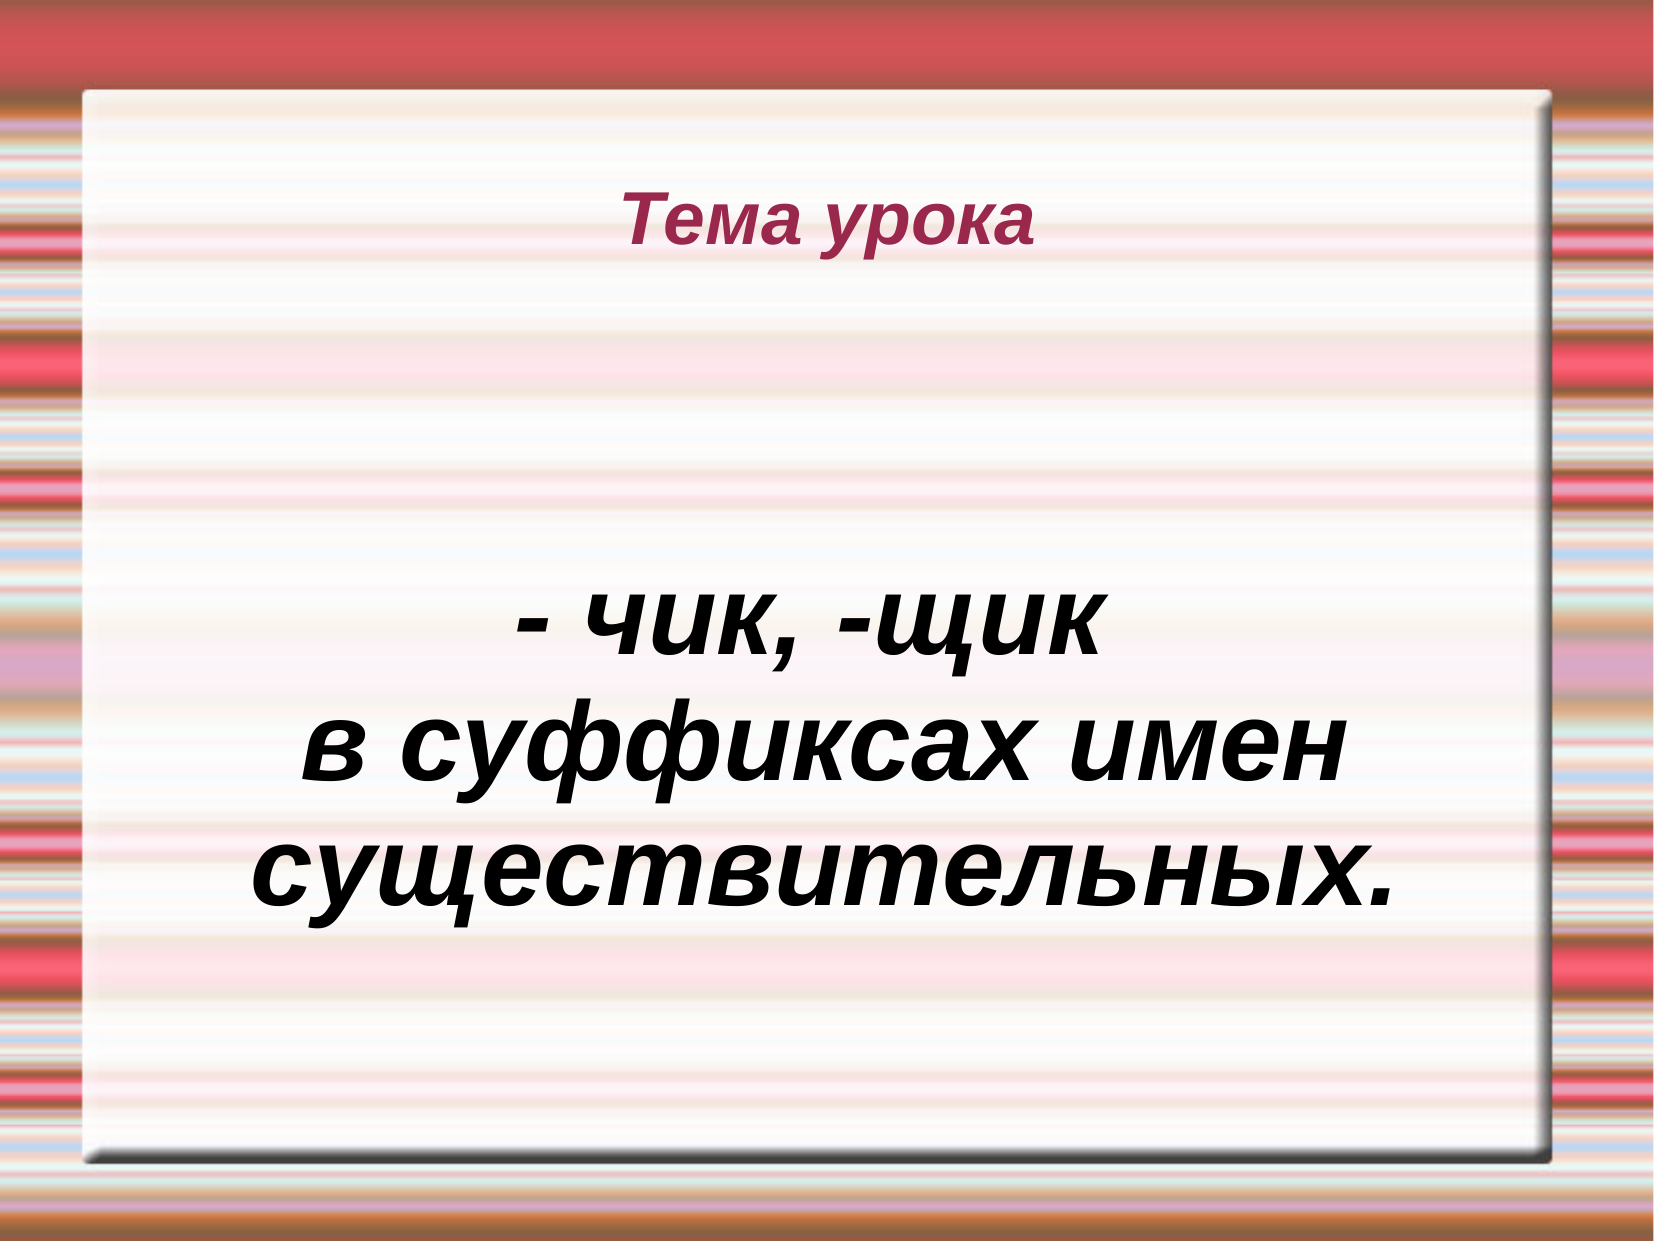

# Тема урока
- чик, -щик
в суффиксах имен существительных.